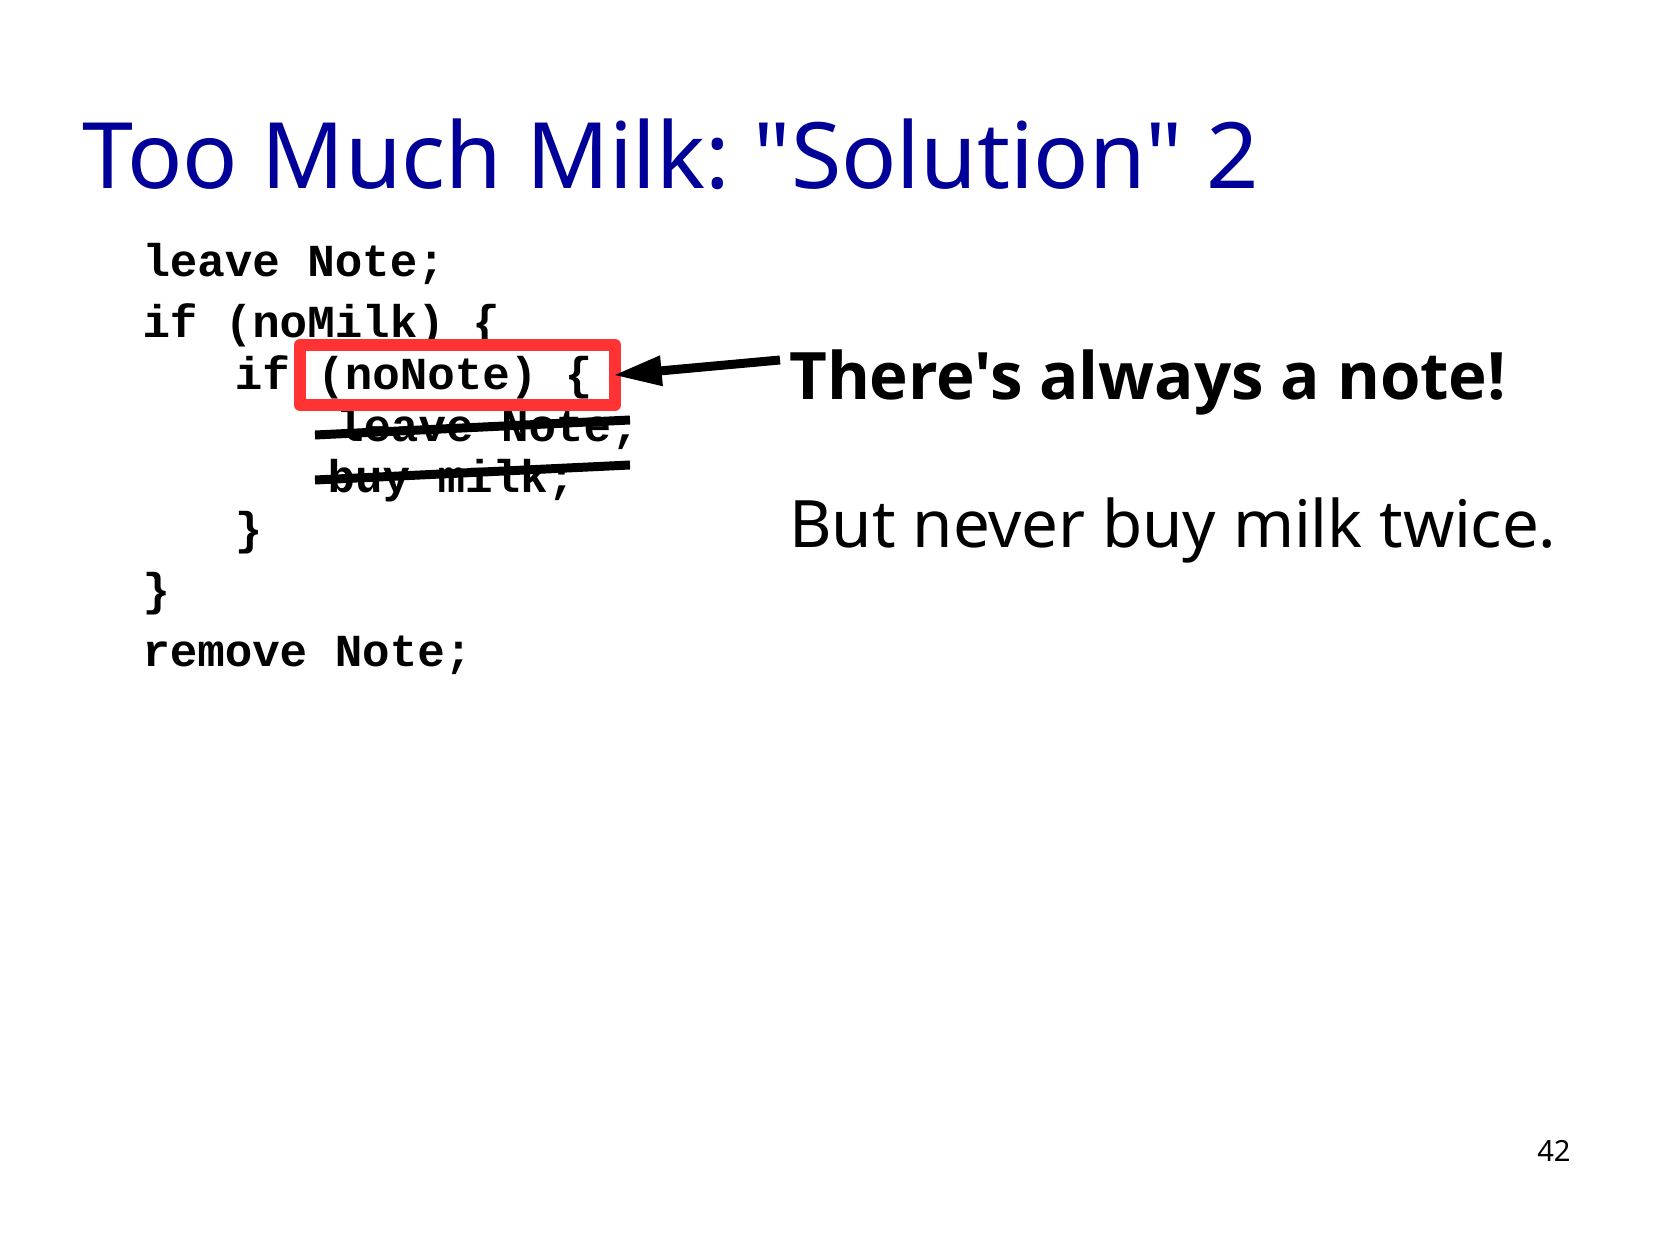

# Too Much Milk: "Solution" 2
leave Note;
if (noMilk) {
 if (noNote) {
 	 leave Note;
 		buy milk;
 }
}
remove Note;
There's always a note!
But never buy milk twice.
42